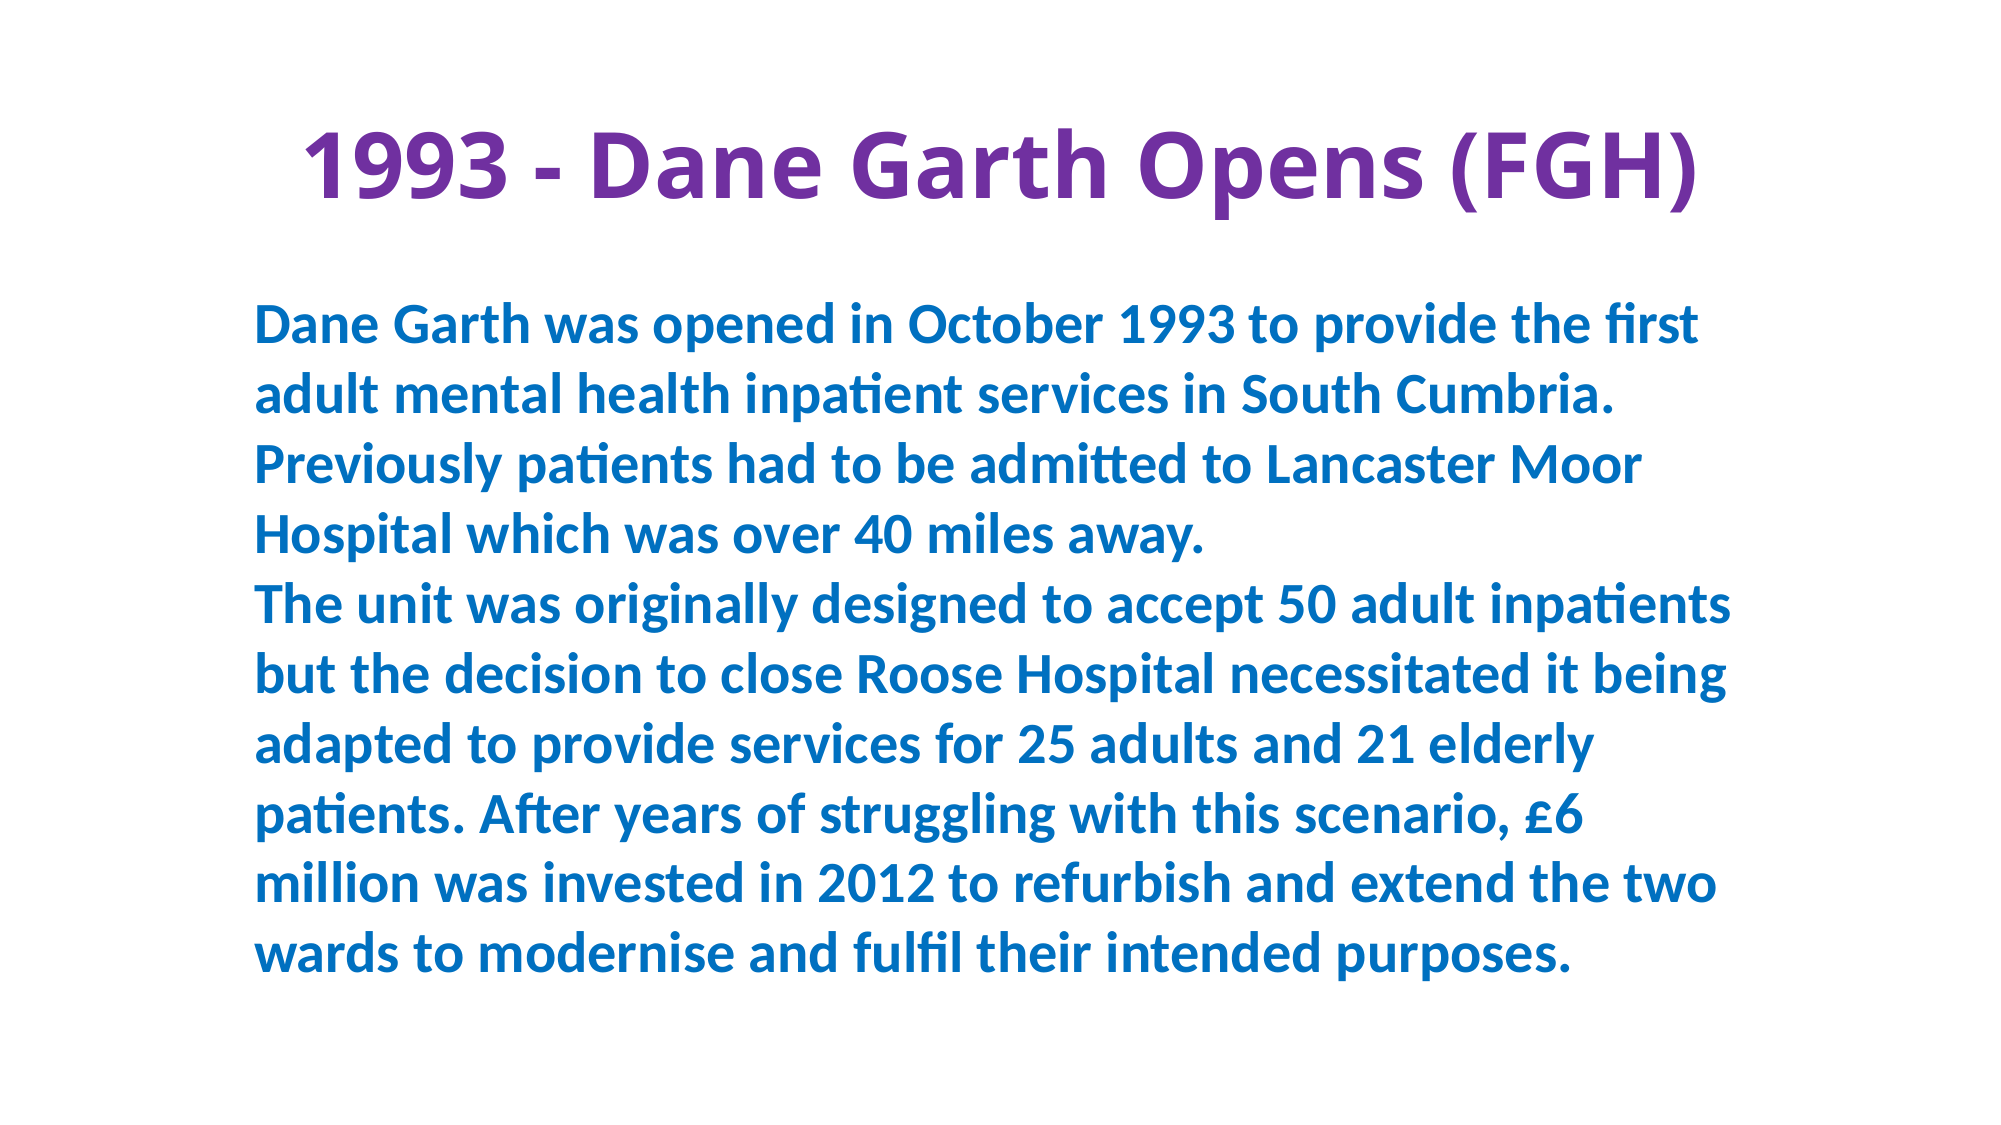

# 1993 - Dane Garth Opens (FGH)
Dane Garth was opened in October 1993 to provide the first adult mental health inpatient services in South Cumbria. Previously patients had to be admitted to Lancaster Moor Hospital which was over 40 miles away.
The unit was originally designed to accept 50 adult inpatients but the decision to close Roose Hospital necessitated it being adapted to provide services for 25 adults and 21 elderly patients. After years of struggling with this scenario, £6 million was invested in 2012 to refurbish and extend the two wards to modernise and fulfil their intended purposes.